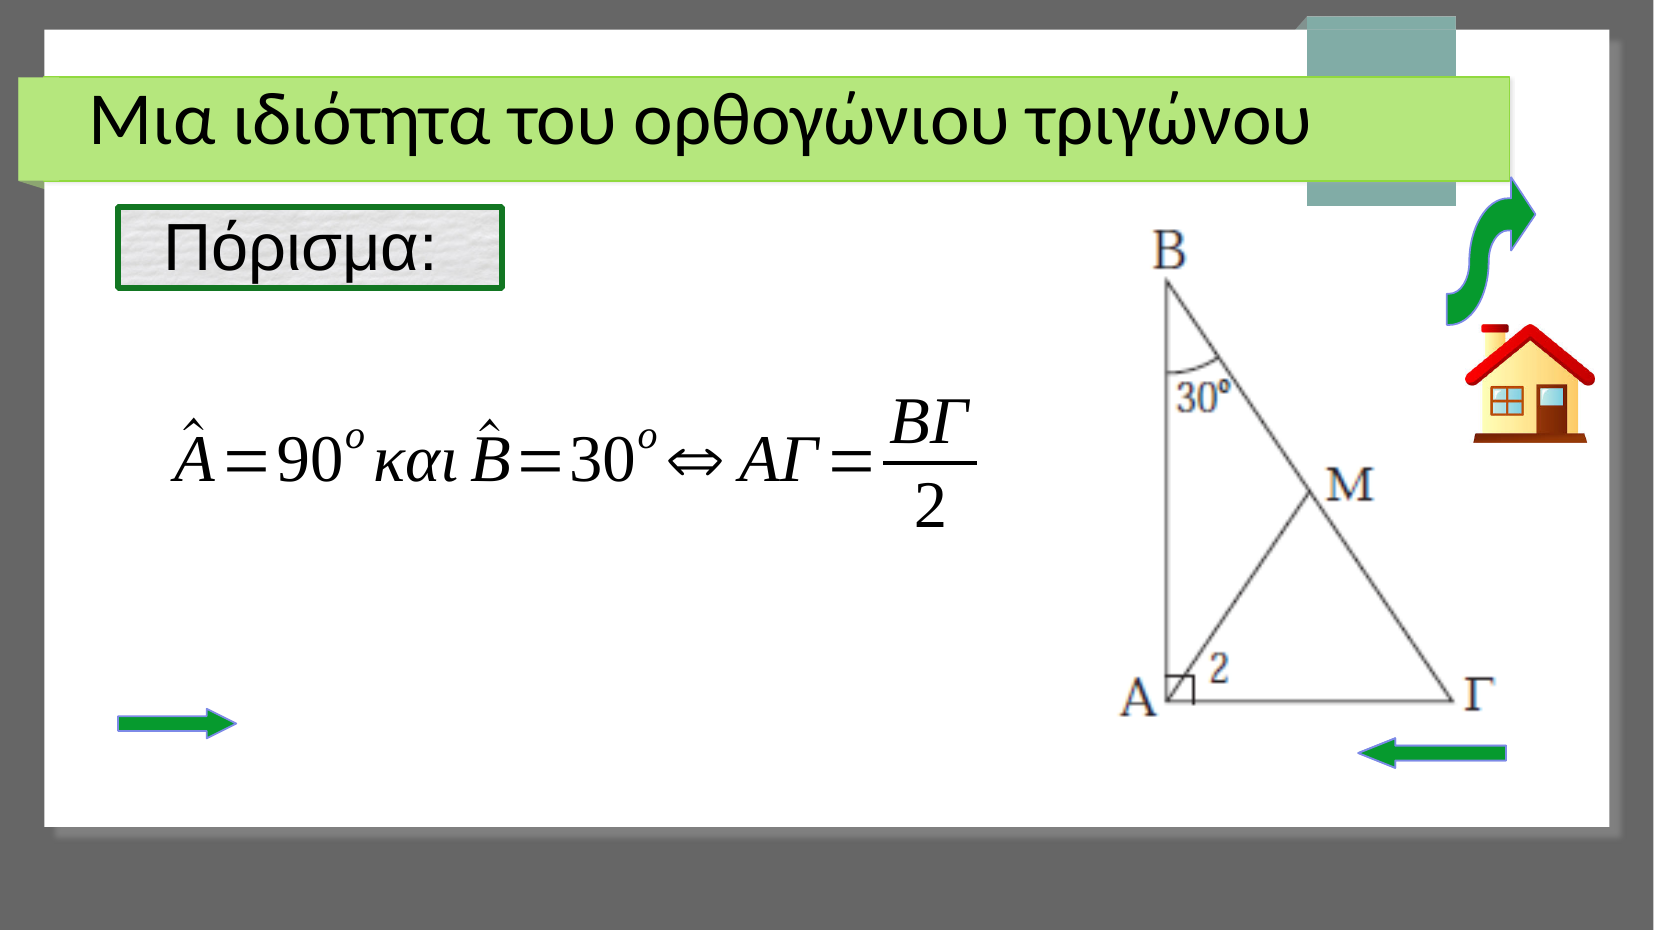

# Μια ιδιότητα του ορθογώνιου τριγώνου
Πόρισμα: